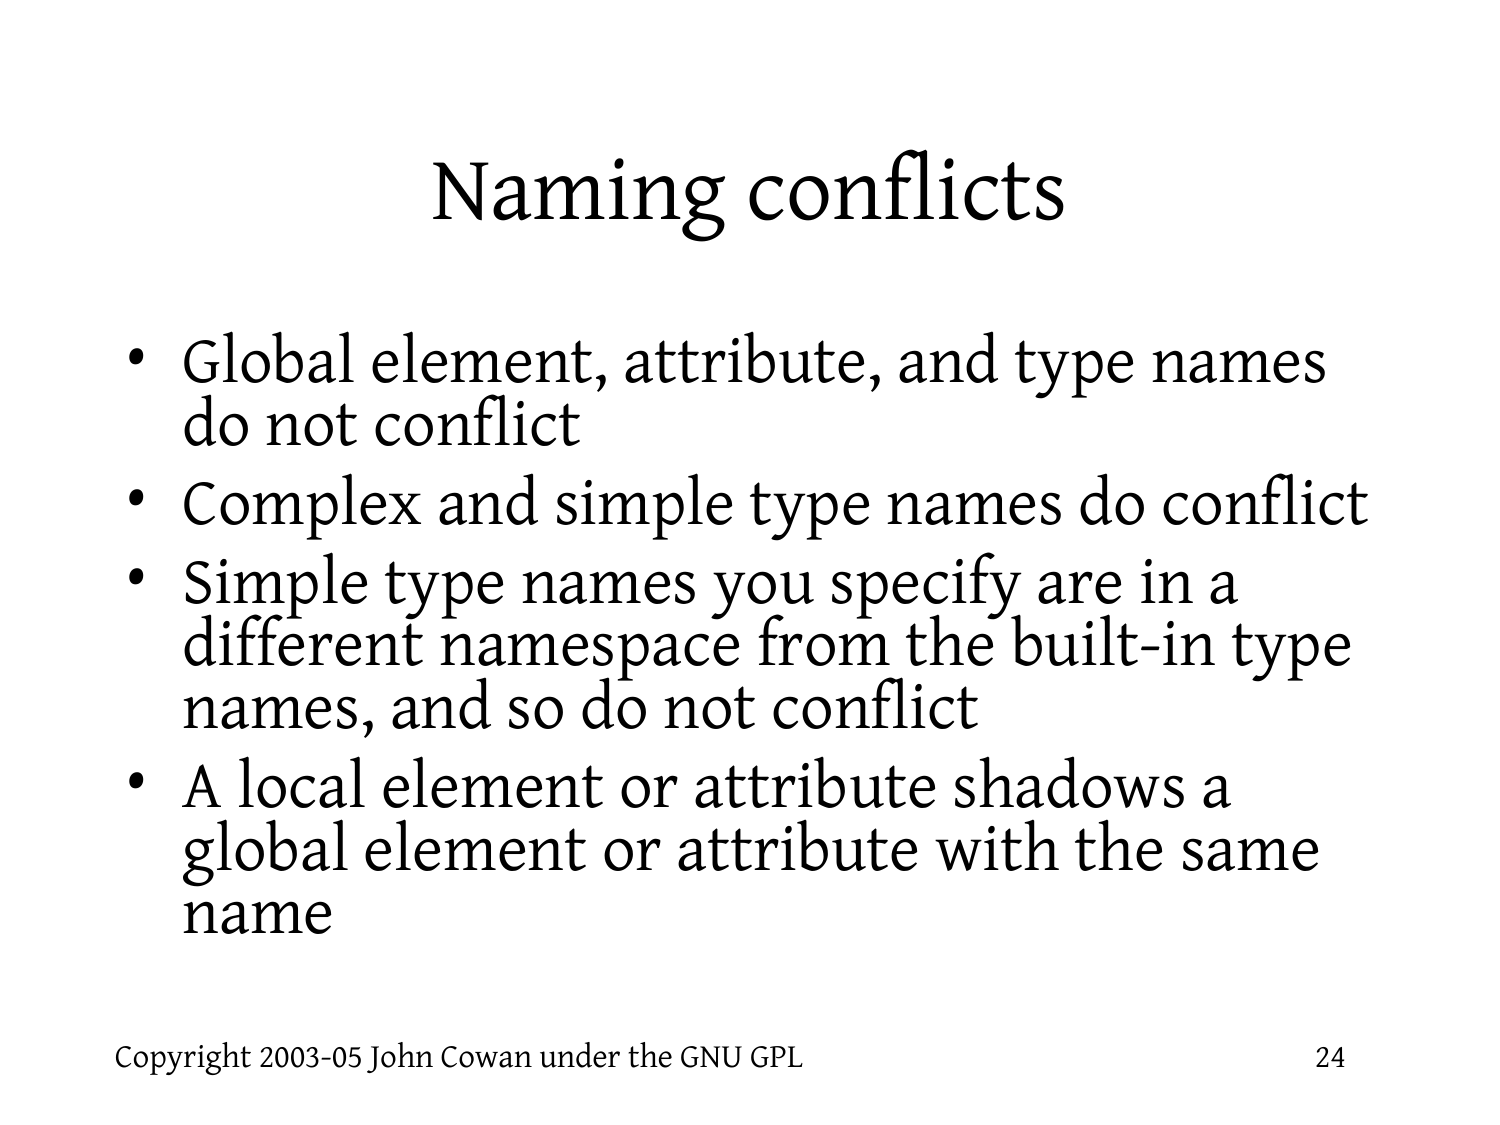

# Naming conflicts
Global element, attribute, and type names do not conflict
Complex and simple type names do conflict
Simple type names you specify are in a different namespace from the built-in type names, and so do not conflict
A local element or attribute shadows a global element or attribute with the same name